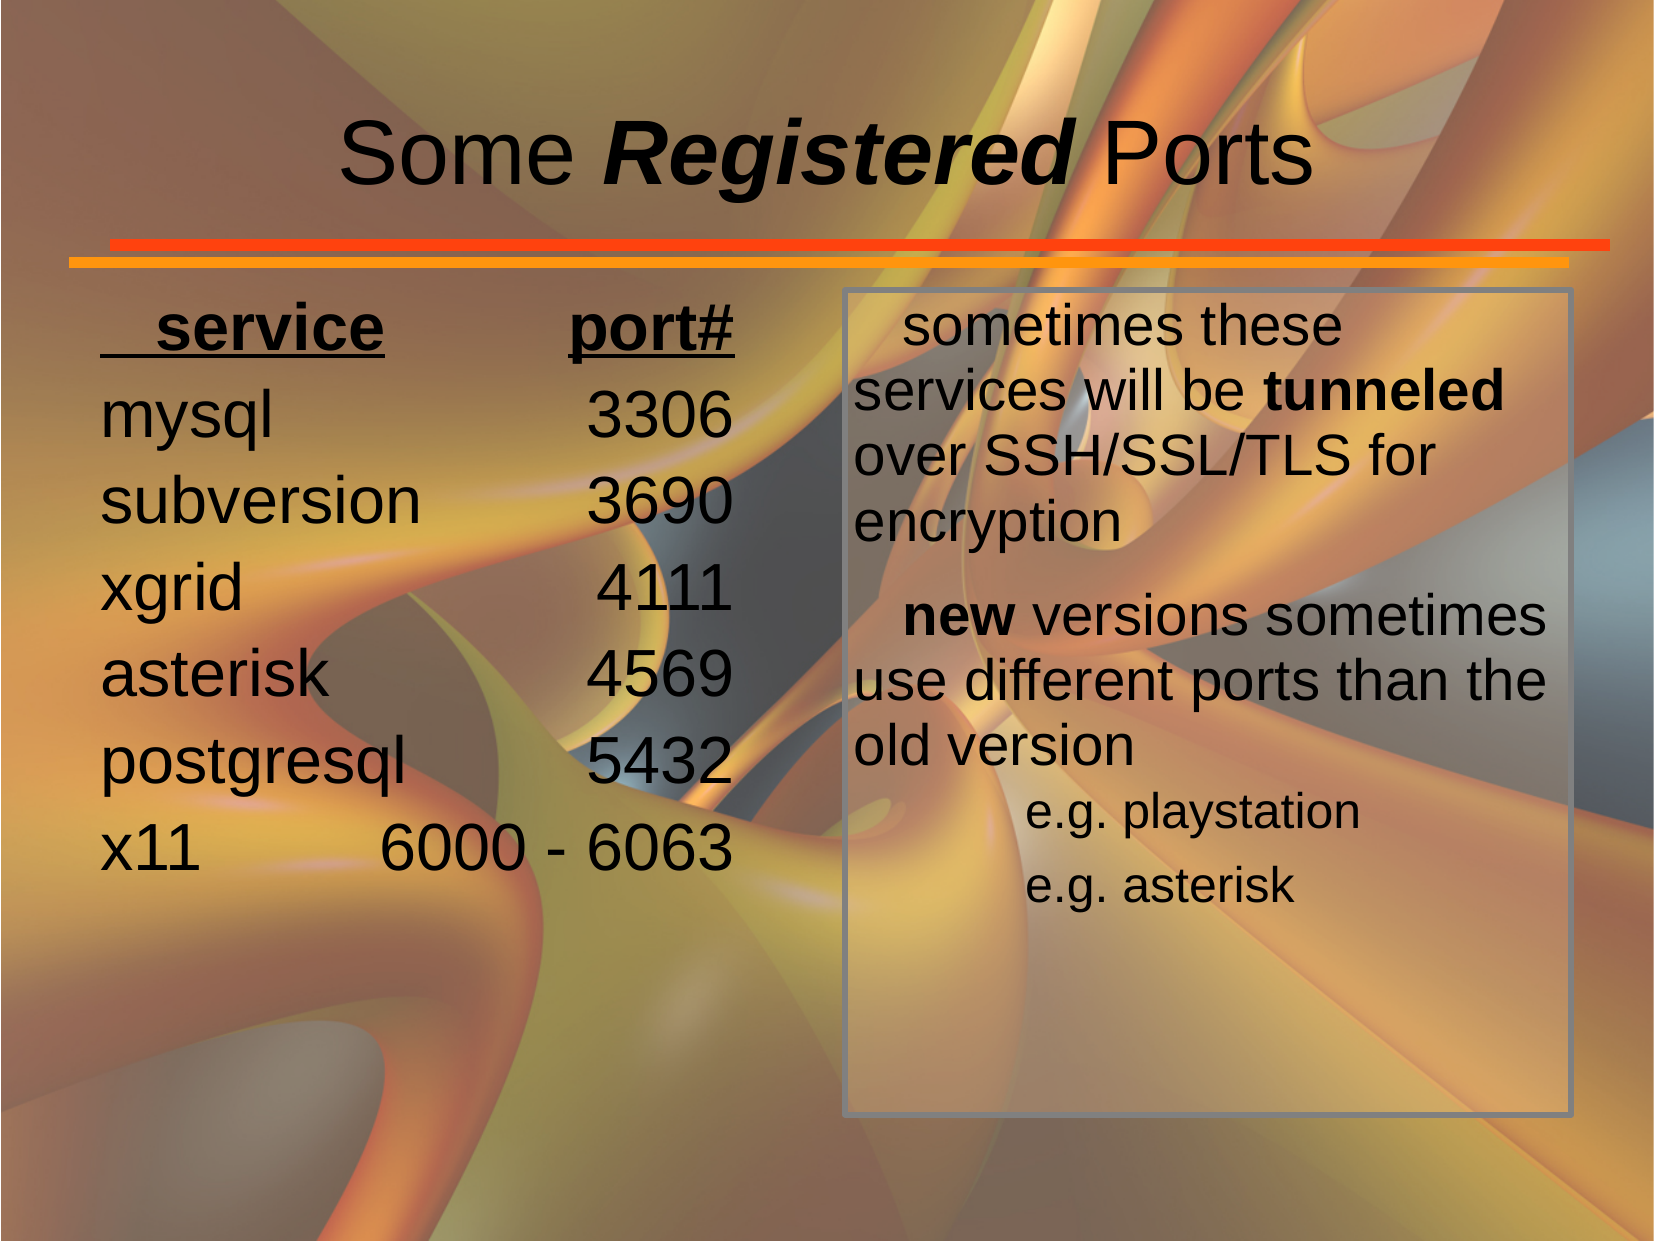

# Some Registered Ports
 service	port#
mysql	3306
subversion	3690
xgrid	4111
asterisk	4569
postgresql	5432
x11	6000 - 6063
 sometimes these services will be tunneled over SSH/SSL/TLS for encryption
 new versions sometimes use different ports than the old version
e.g. playstation
e.g. asterisk